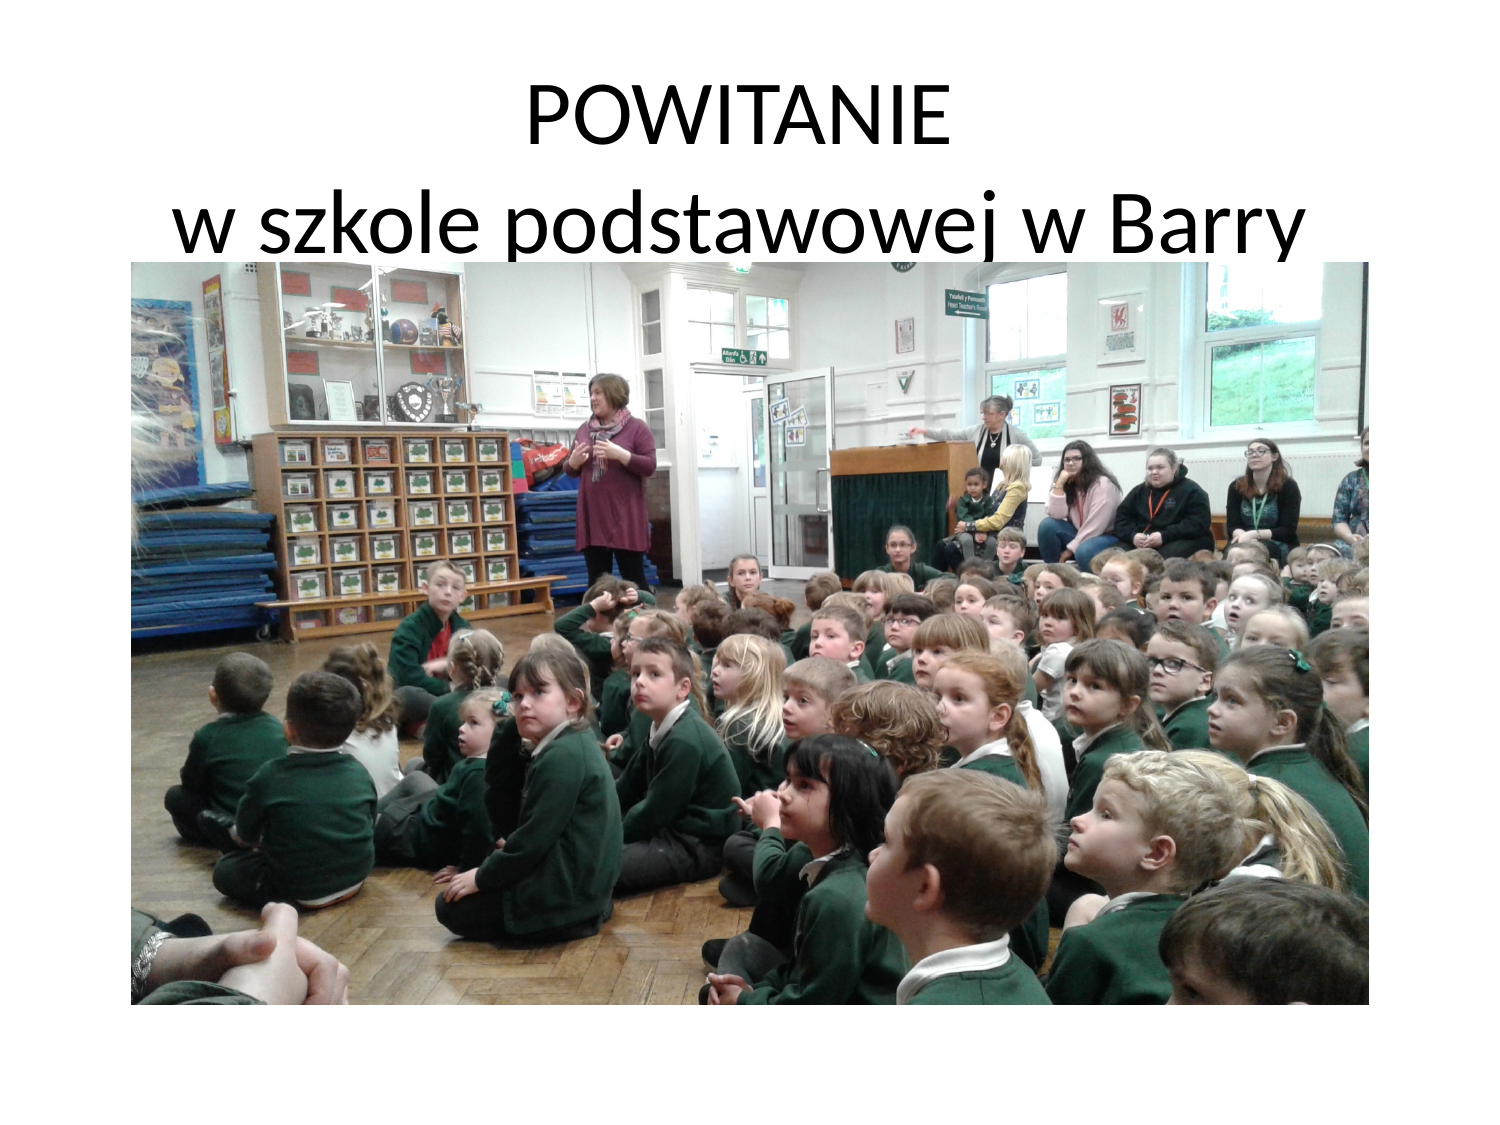

# POWITANIE w szkole podstawowej w Barry